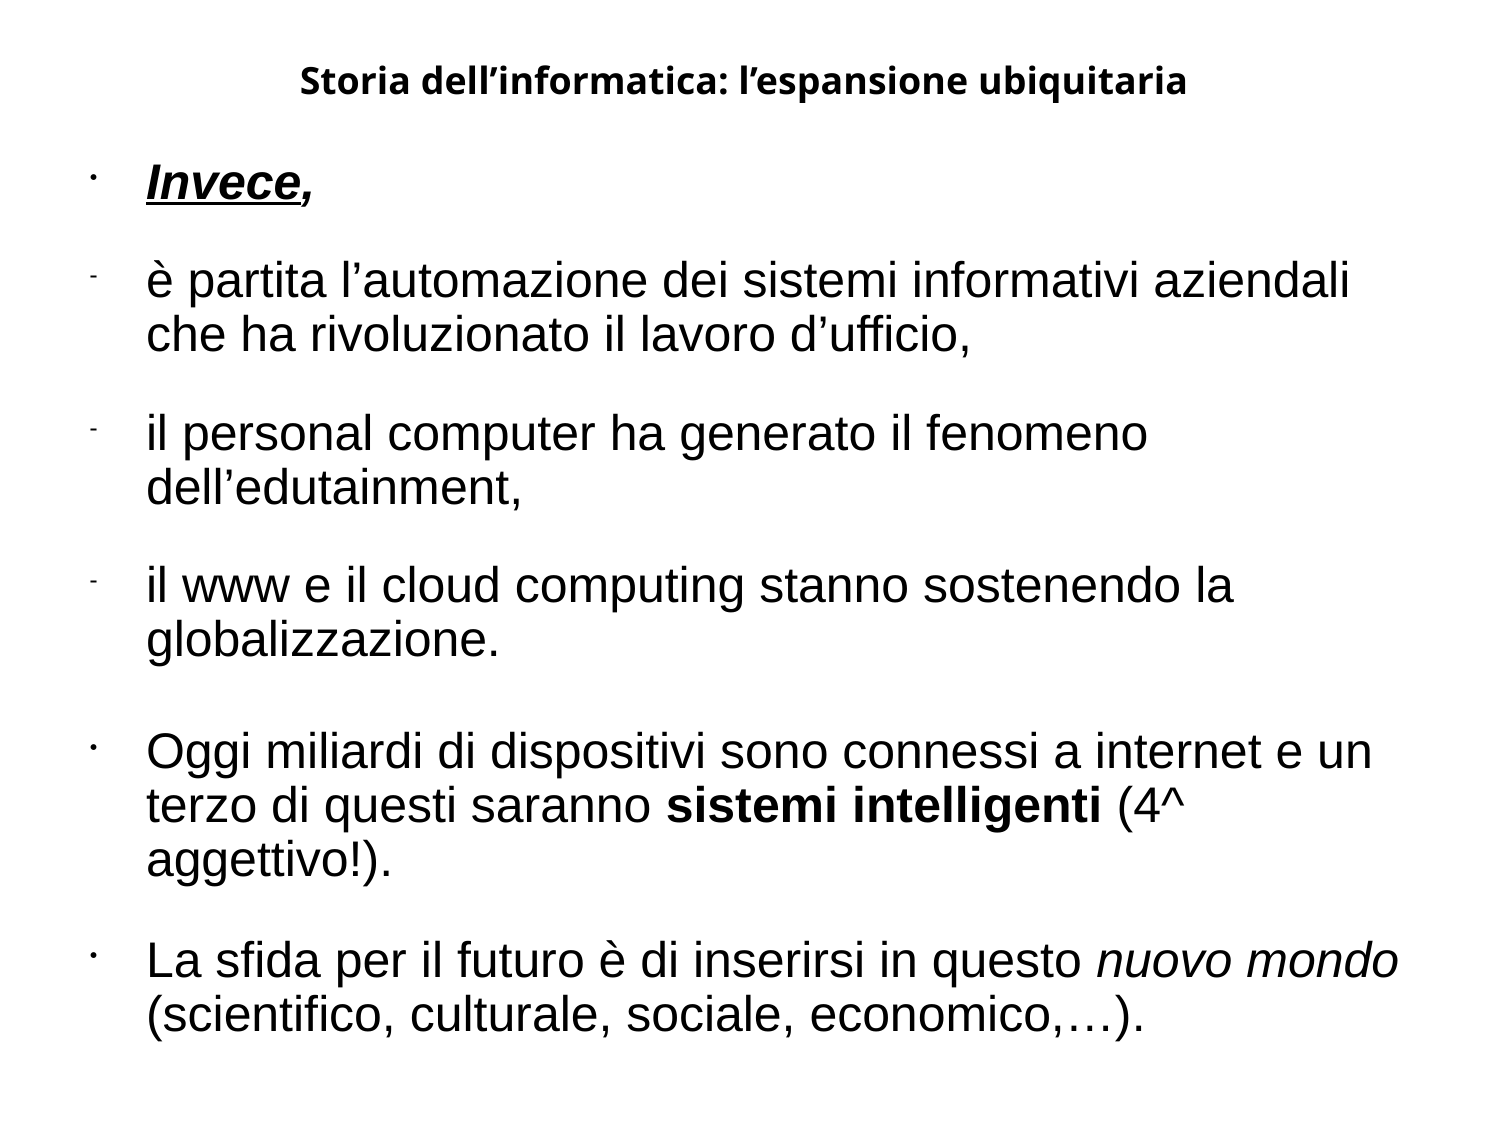

# Storia dell’informatica: l’espansione ubiquitaria
Invece,
è partita l’automazione dei sistemi informativi aziendali che ha rivoluzionato il lavoro d’ufficio,
il personal computer ha generato il fenomeno dell’edutainment,
il www e il cloud computing stanno sostenendo la globalizzazione.
Oggi miliardi di dispositivi sono connessi a internet e un terzo di questi saranno sistemi intelligenti (4^ aggettivo!).
La sfida per il futuro è di inserirsi in questo nuovo mondo (scientifico, culturale, sociale, economico,…).